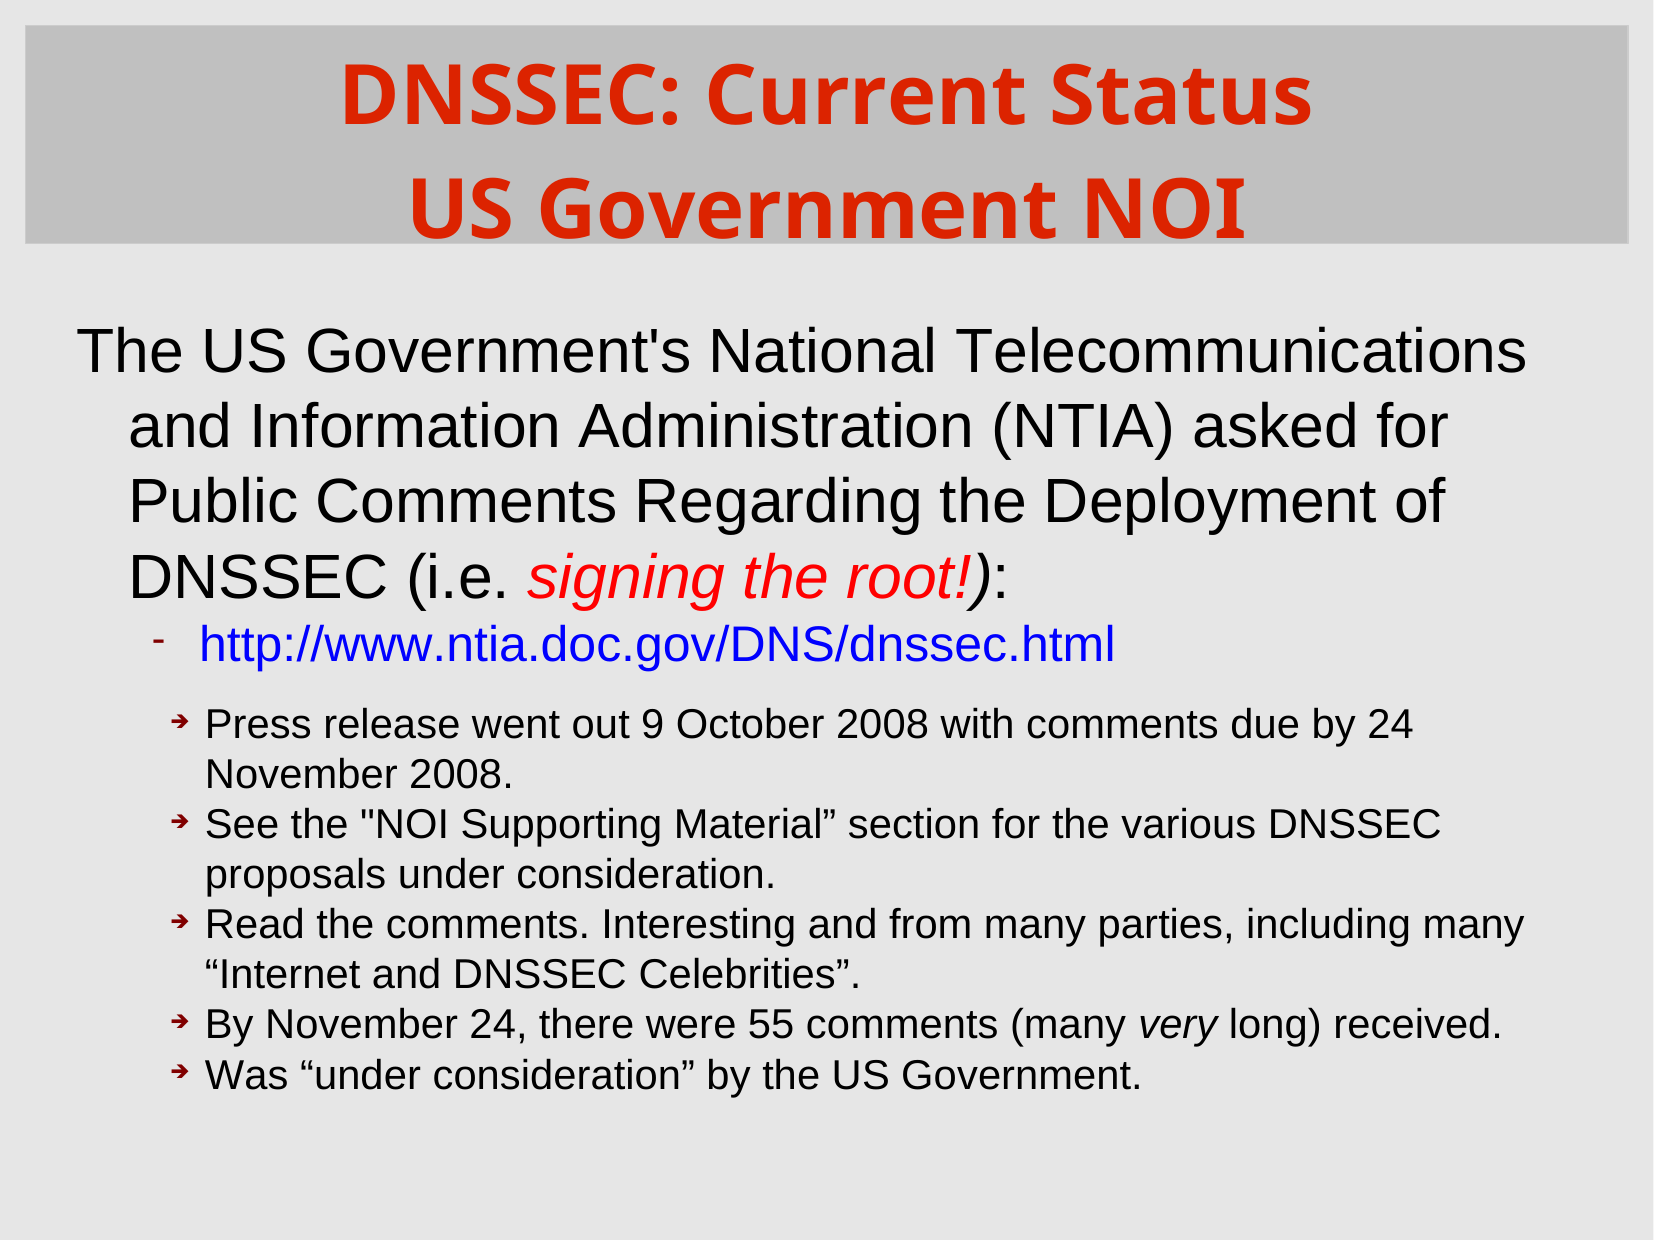

# DNSSEC: Current Status US Government NOI
The US Government's National Telecommunications and Information Administration (NTIA) asked for Public Comments Regarding the Deployment of DNSSEC (i.e. signing the root!):
http://www.ntia.doc.gov/DNS/dnssec.html
Press release went out 9 October 2008 with comments due by 24 November 2008.
See the "NOI Supporting Material” section for the various DNSSEC proposals under consideration.
Read the comments. Interesting and from many parties, including many “Internet and DNSSEC Celebrities”.
By November 24, there were 55 comments (many very long) received.
Was “under consideration” by the US Government.